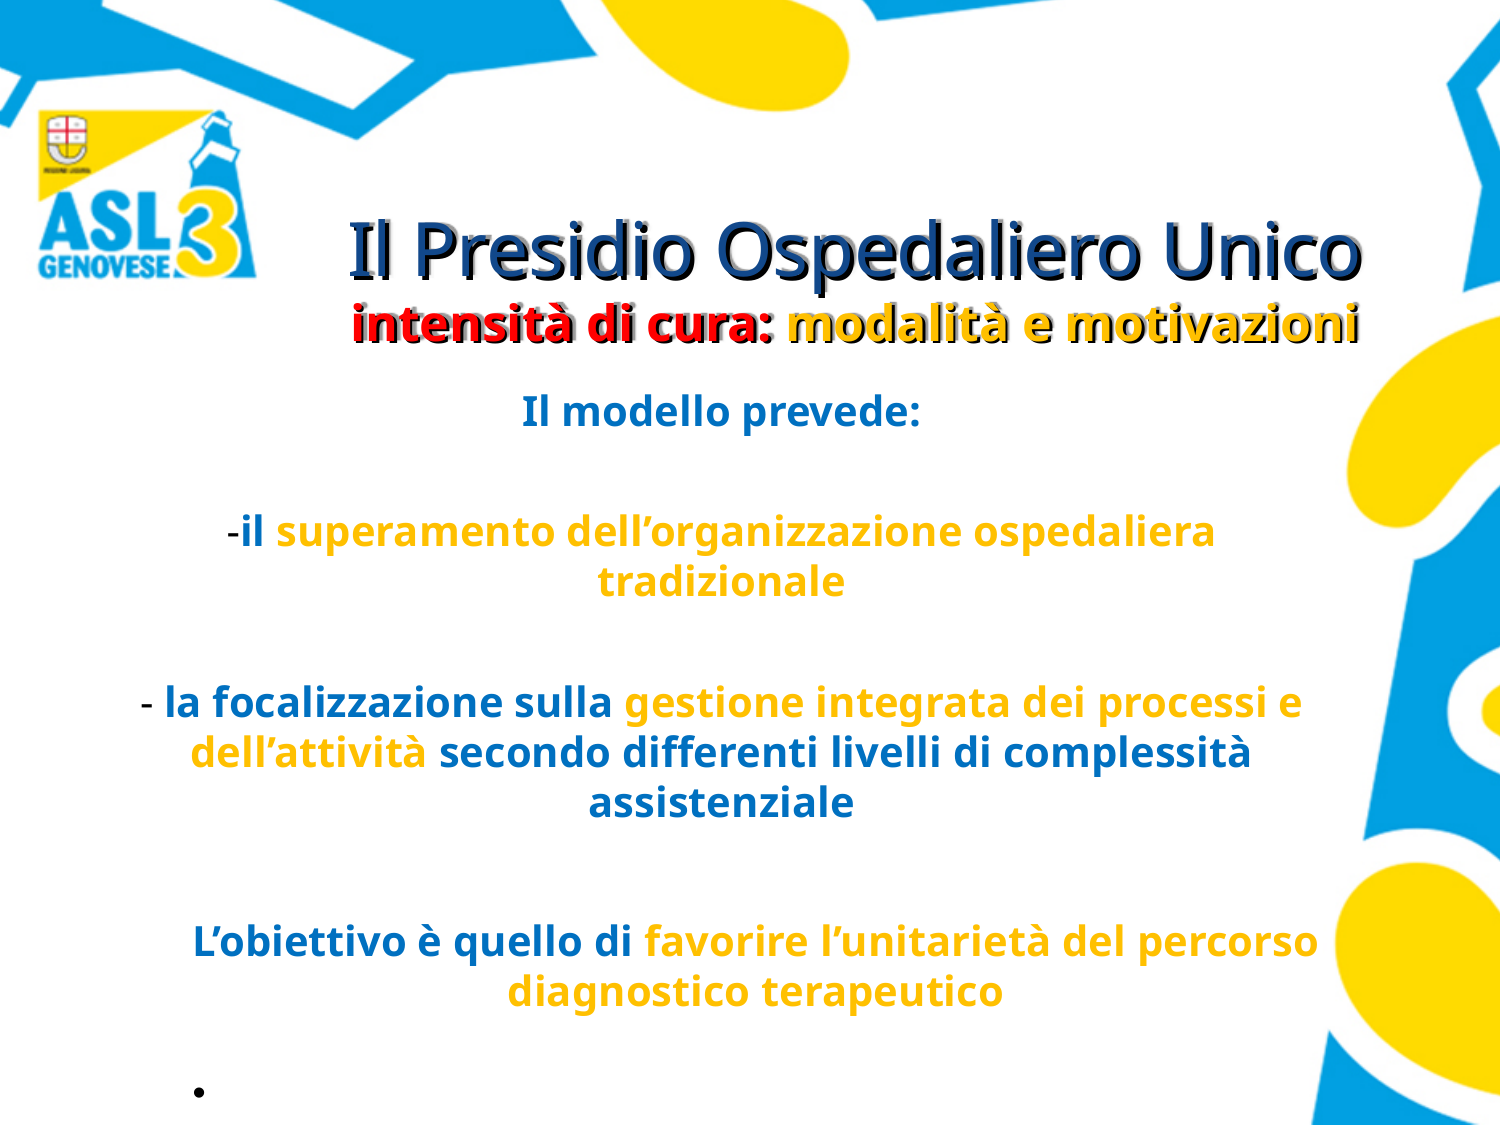

# Il Presidio Ospedaliero Unico intensità di cura: modalità e motivazioni
Il modello prevede:
il superamento dell’organizzazione ospedaliera tradizionale
 la focalizzazione sulla gestione integrata dei processi e dell’attività secondo differenti livelli di complessità assistenziale
L’obiettivo è quello di favorire l’unitarietà del percorso diagnostico terapeutico